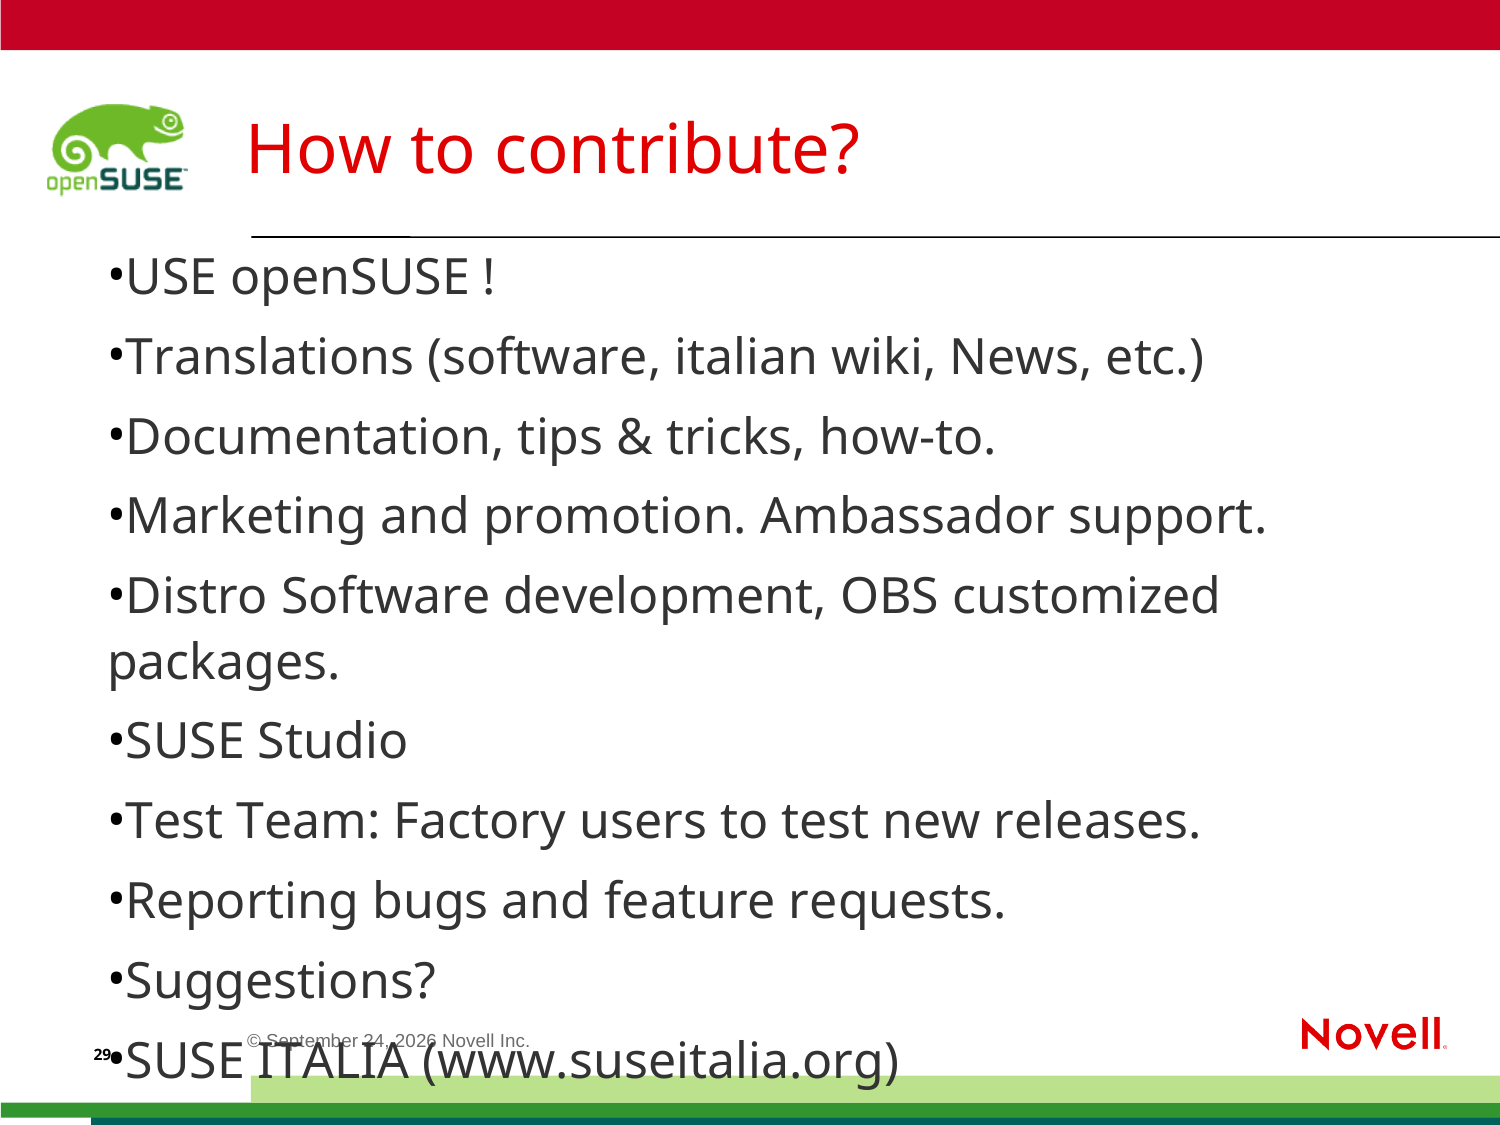

# How to contribute?
USE openSUSE !
Translations (software, italian wiki, News, etc.)
Documentation, tips & tricks, how-to.
Marketing and promotion. Ambassador support.
Distro Software development, OBS customized packages.
SUSE Studio
Test Team: Factory users to test new releases.
Reporting bugs and feature requests.
Suggestions?
SUSE ITALIA (www.suseitalia.org)